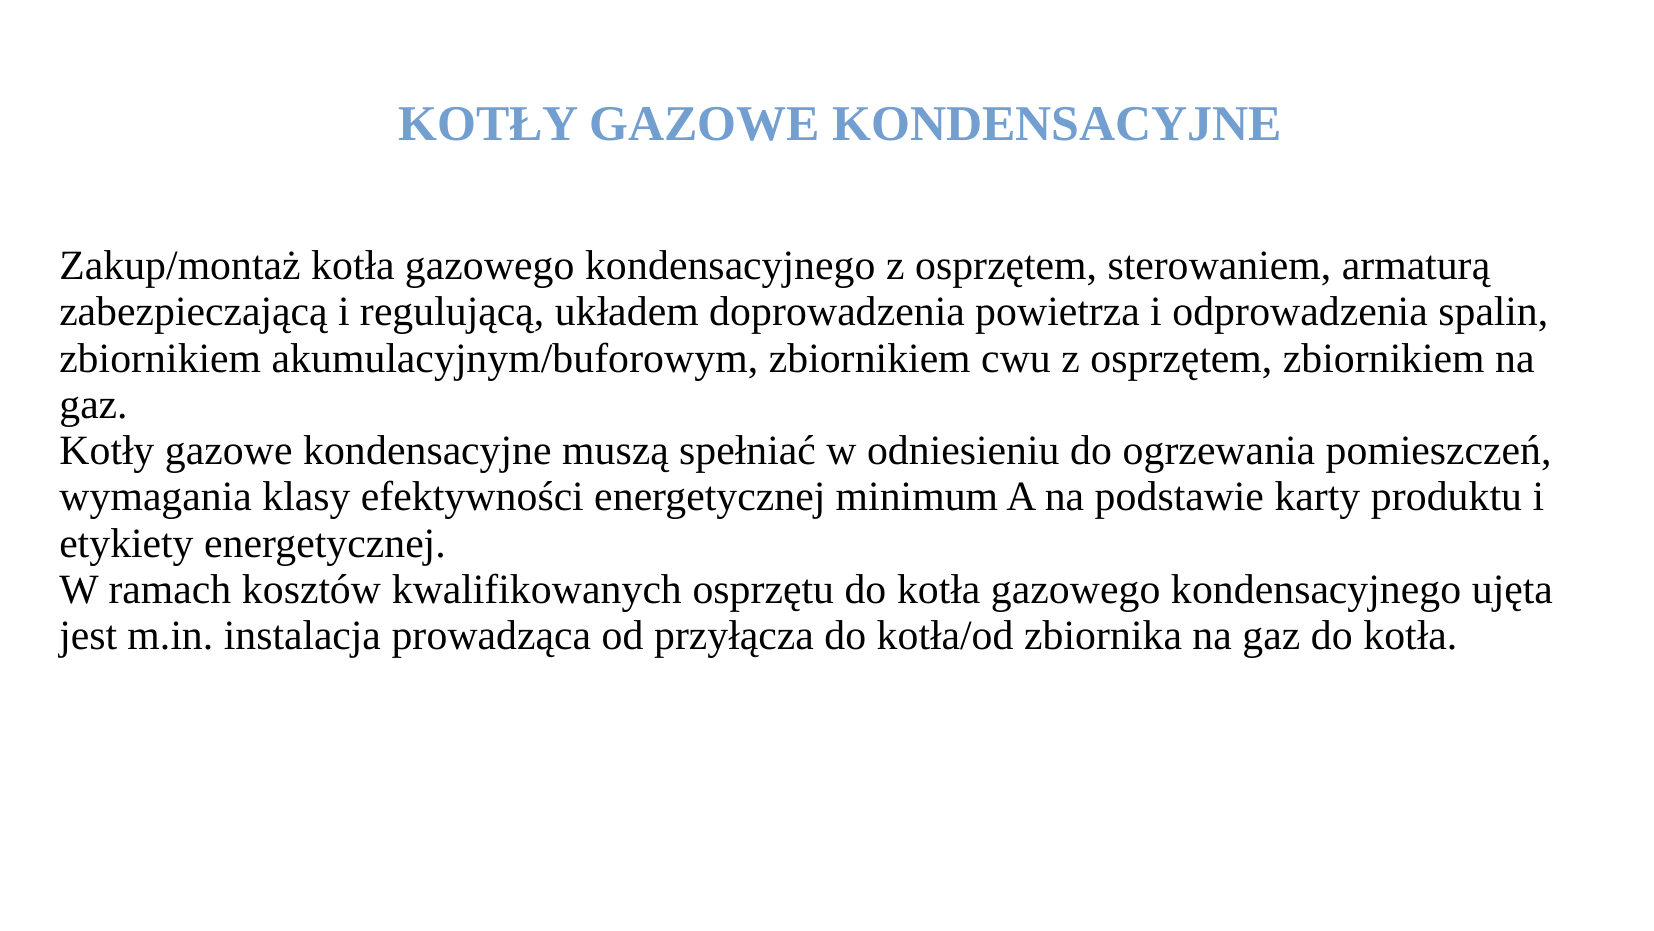

KOTŁY GAZOWE KONDENSACYJNE
Zakup/montaż kotła gazowego kondensacyjnego z osprzętem, sterowaniem, armaturą
zabezpieczającą i regulującą, układem doprowadzenia powietrza i odprowadzenia spalin,
zbiornikiem akumulacyjnym/buforowym, zbiornikiem cwu z osprzętem, zbiornikiem na
gaz.
Kotły gazowe kondensacyjne muszą spełniać w odniesieniu do ogrzewania pomieszczeń,
wymagania klasy efektywności energetycznej minimum A na podstawie karty produktu i
etykiety energetycznej.
W ramach kosztów kwalifikowanych osprzętu do kotła gazowego kondensacyjnego ujęta
jest m.in. instalacja prowadząca od przyłącza do kotła/od zbiornika na gaz do kotła.